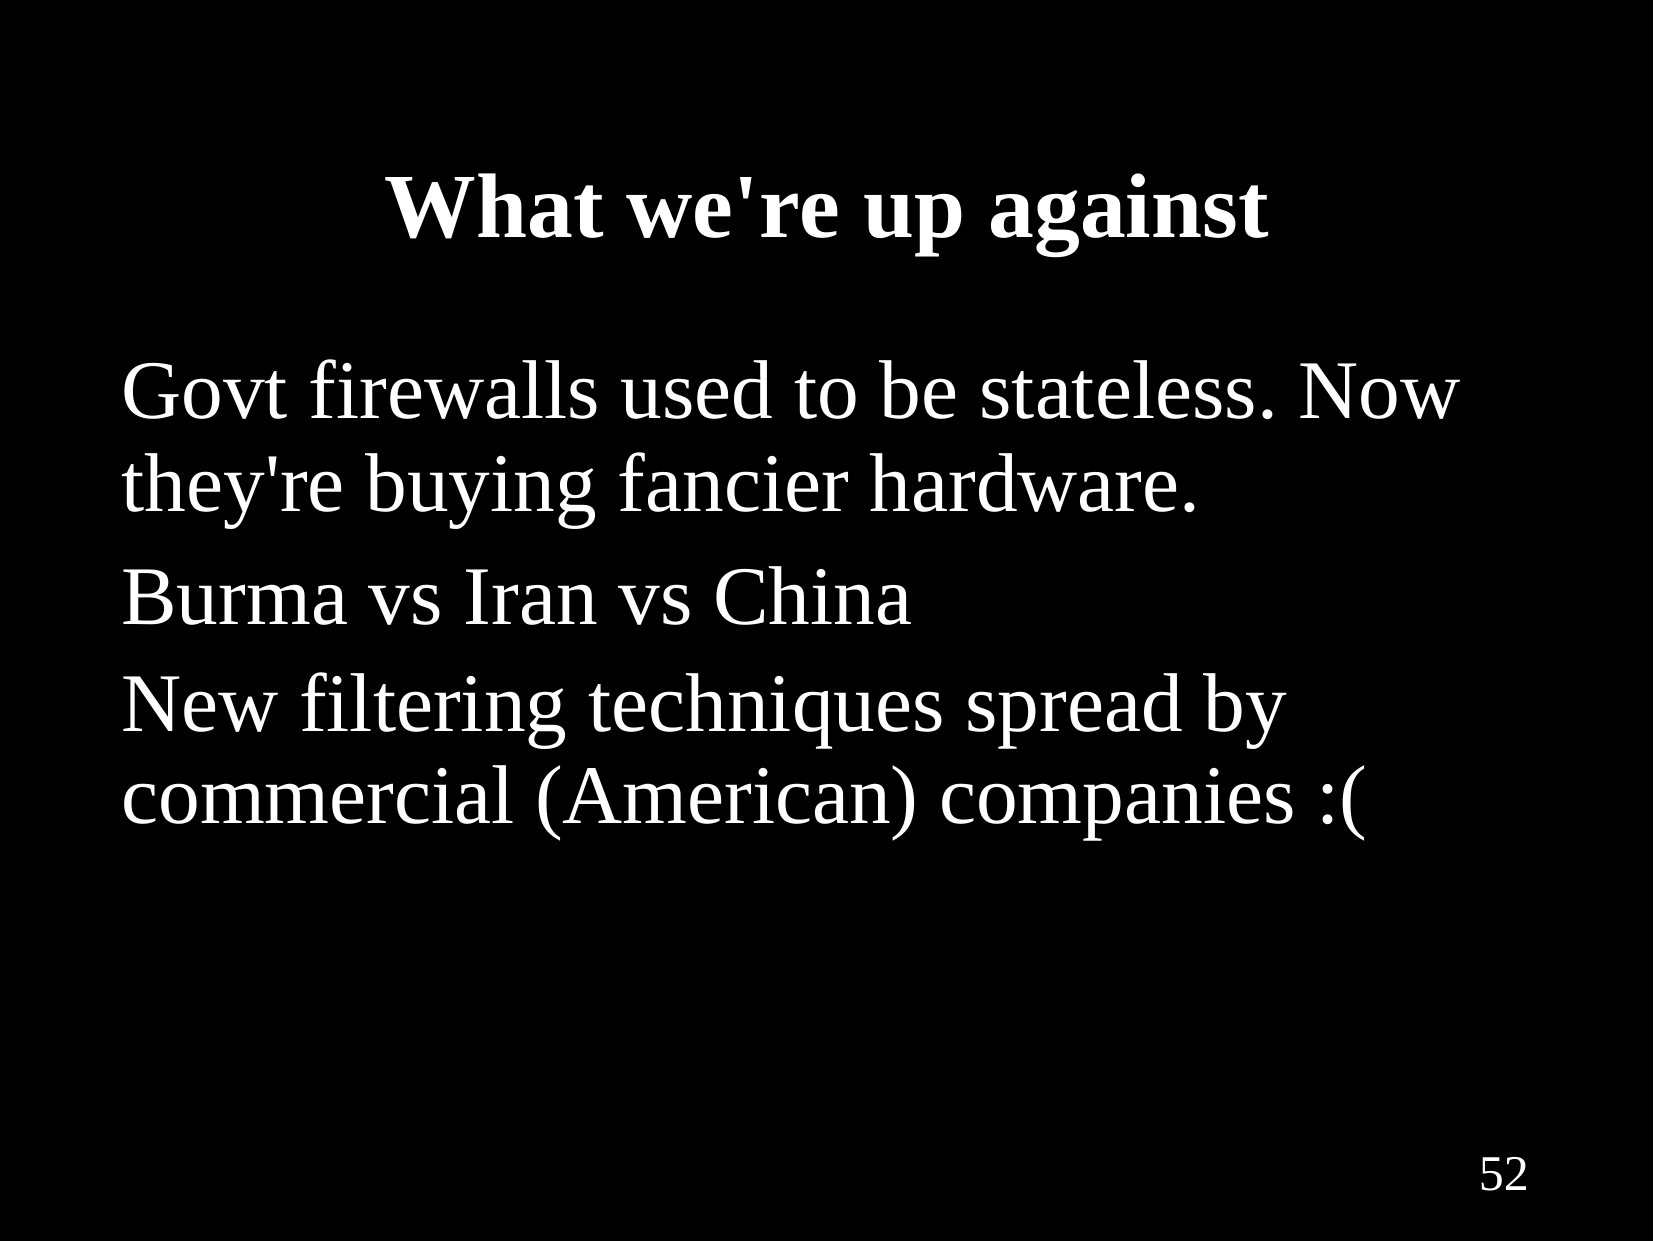

# What we're up against
Govt firewalls used to be stateless. Now they're buying fancier hardware.
Burma vs Iran vs China
New filtering techniques spread by commercial (American) companies :(